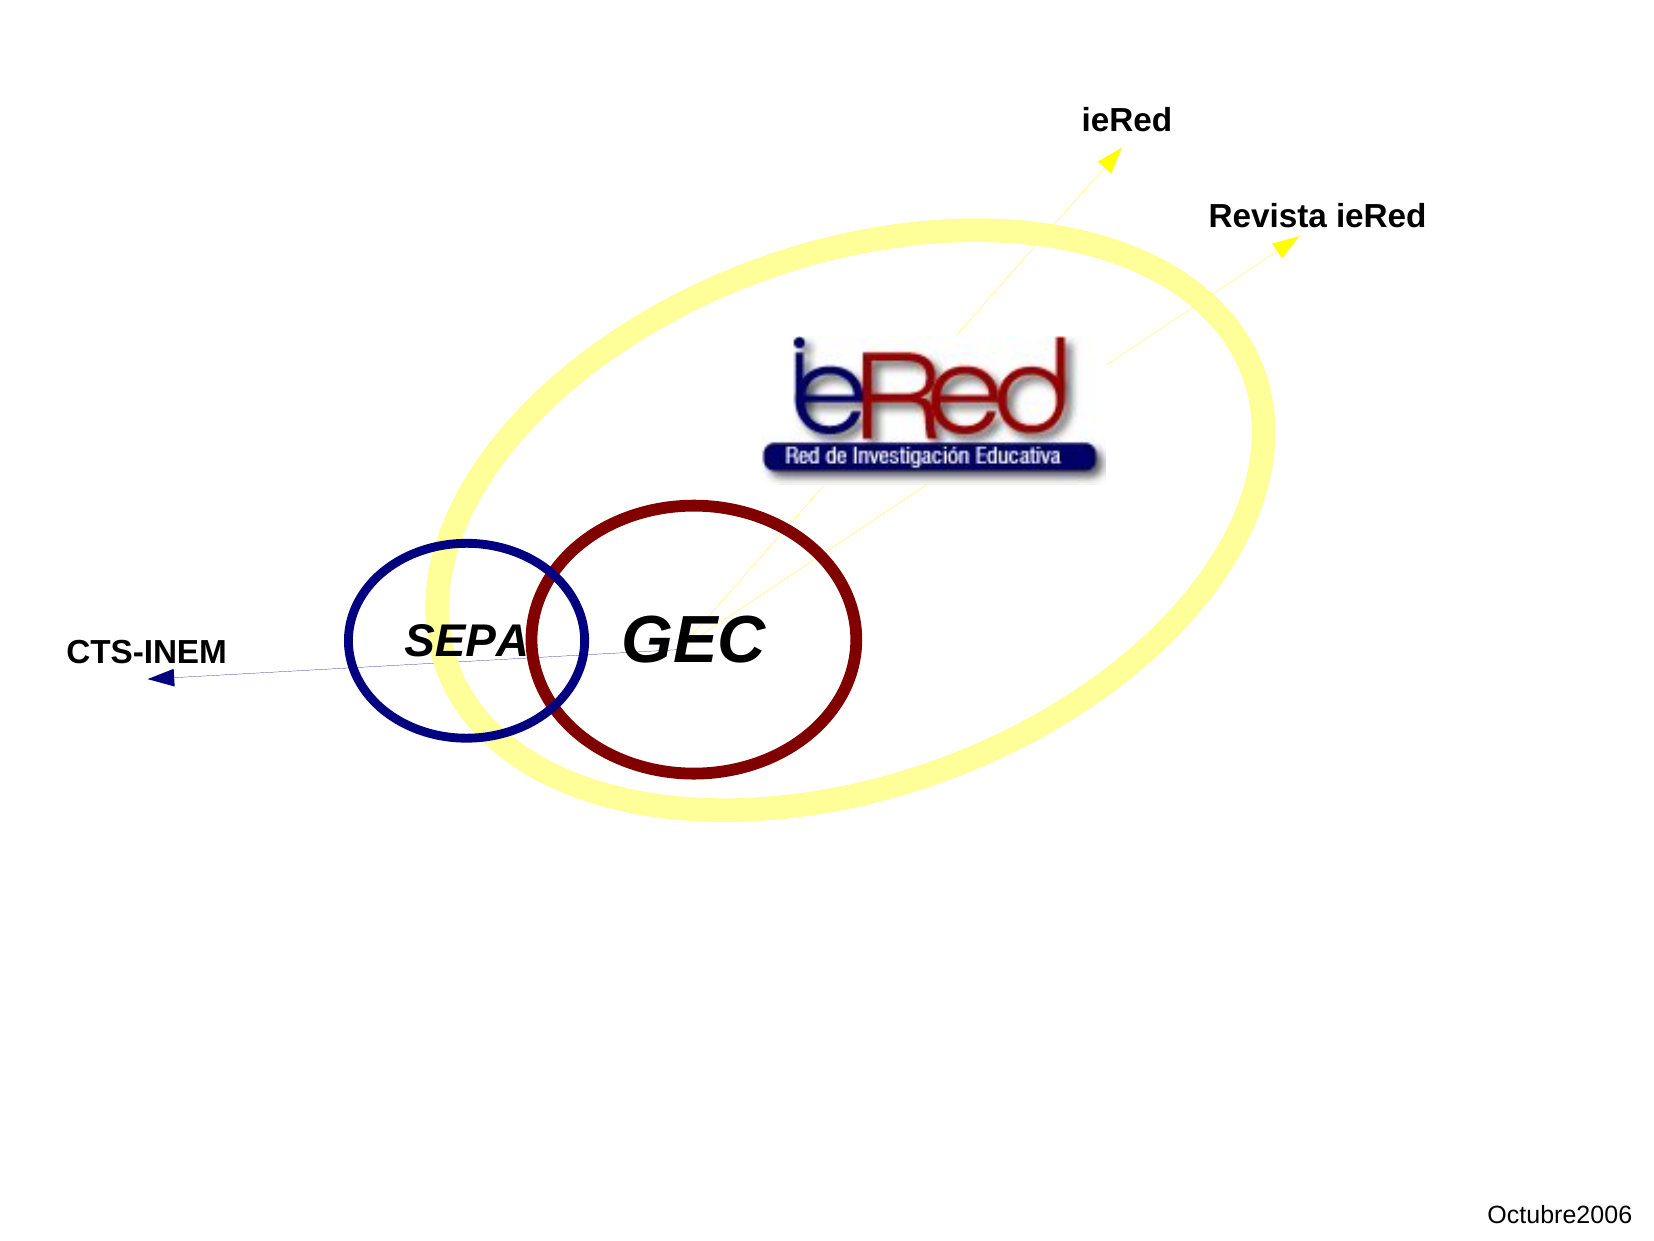

ieRed
Revista ieRed
GEC
SEPA
CTS-INEM
Octubre2006